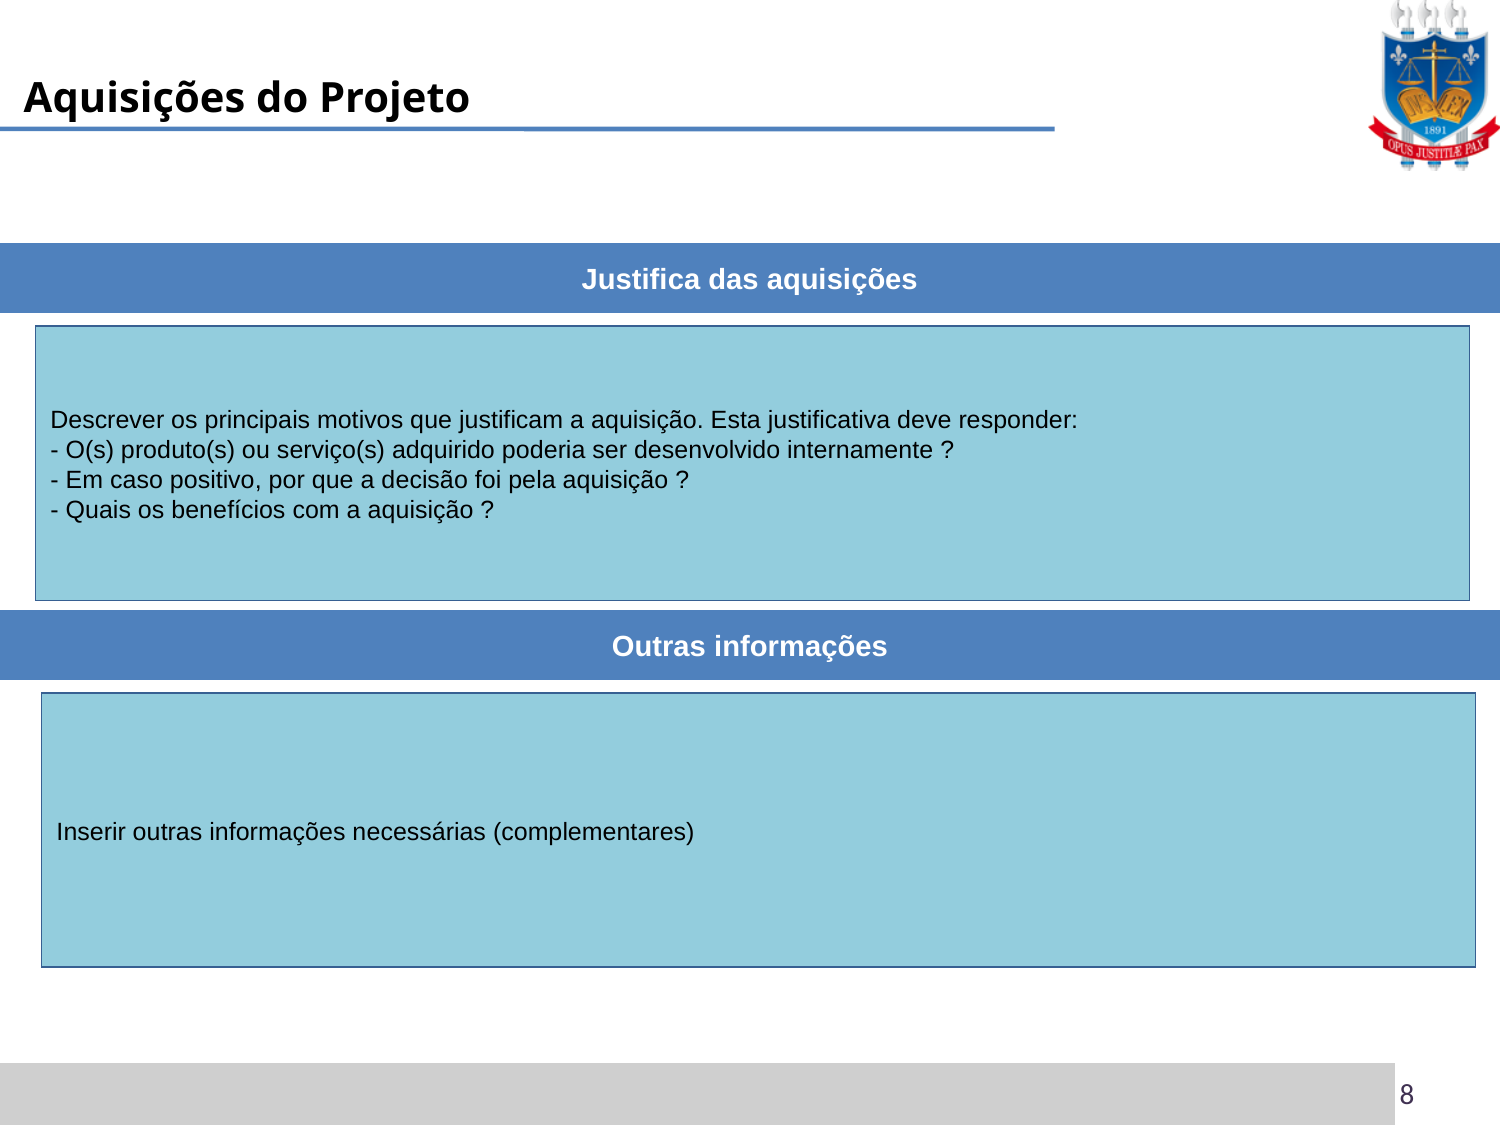

Aquisições do Projeto
Justifica das aquisições
Descrever os principais motivos que justificam a aquisição. Esta justificativa deve responder:
- O(s) produto(s) ou serviço(s) adquirido poderia ser desenvolvido internamente ?
- Em caso positivo, por que a decisão foi pela aquisição ?
- Quais os benefícios com a aquisição ?
Outras informações
Inserir outras informações necessárias (complementares)